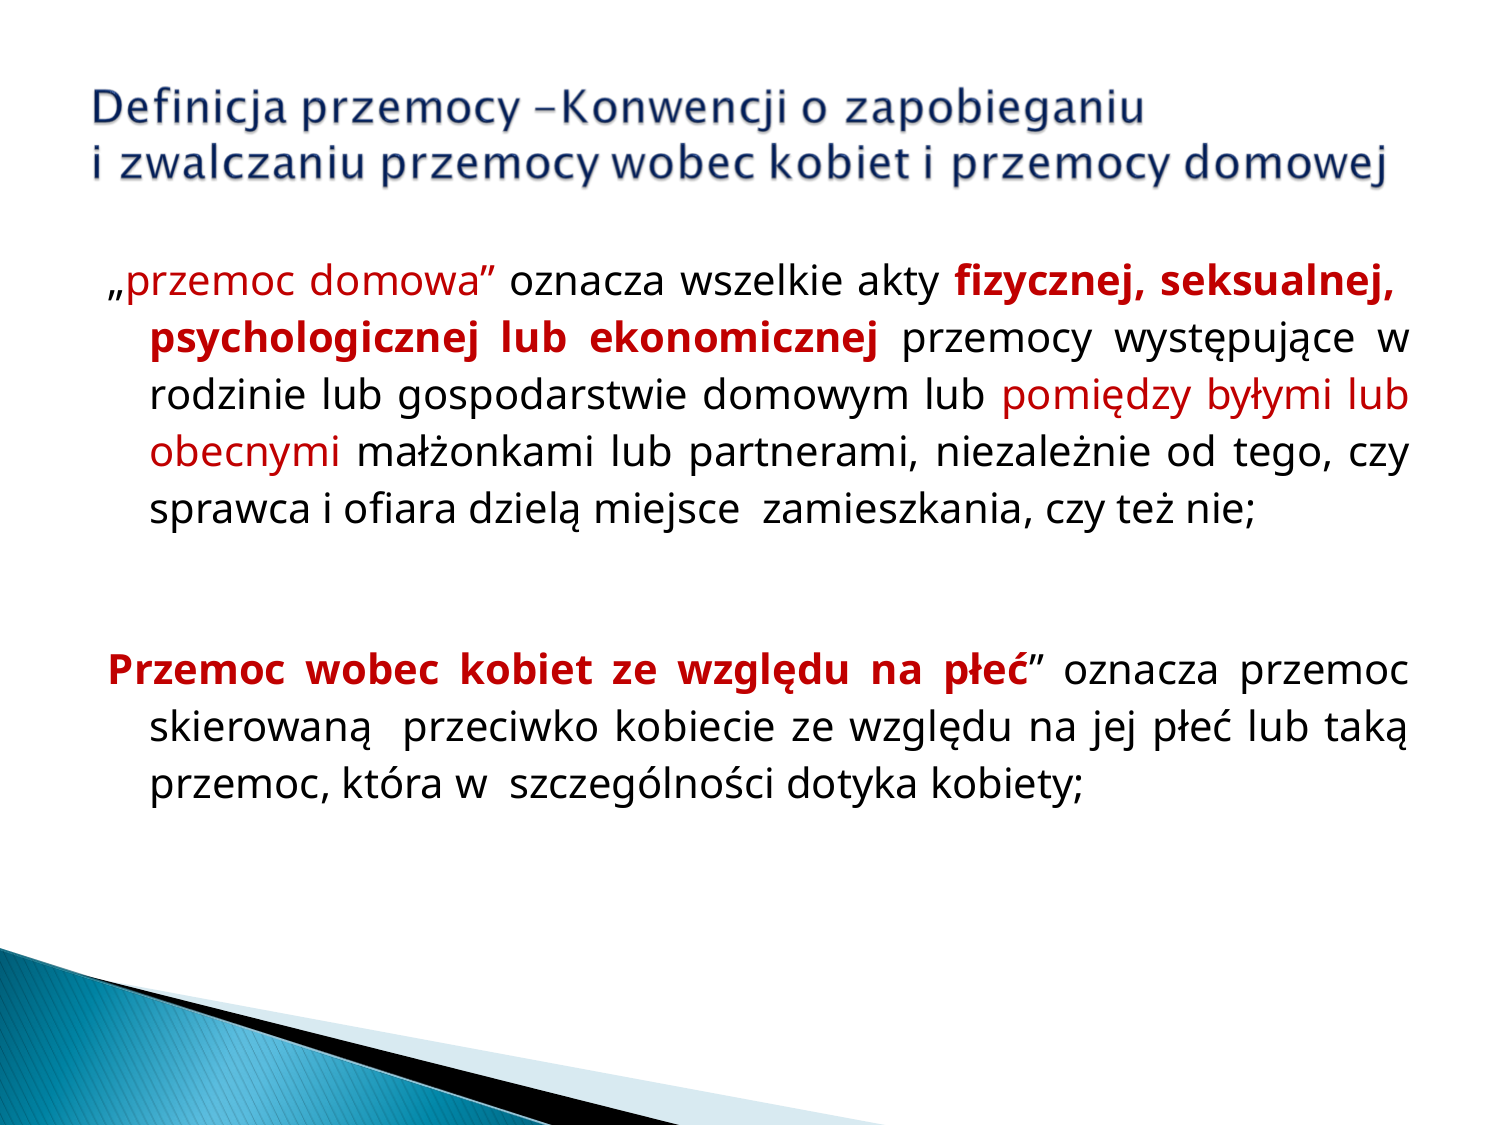

# „przemoc domowa” oznacza wszelkie akty fizycznej, seksualnej, psychologicznej lub ekonomicznej przemocy występujące w rodzinie lub gospodarstwie domowym lub pomiędzy byłymi lub obecnymi małżonkami lub partnerami, niezależnie od tego, czy sprawca i ofiara dzielą miejsce zamieszkania, czy też nie;
Przemoc wobec kobiet ze względu na płeć” oznacza przemoc skierowaną przeciwko kobiecie ze względu na jej płeć lub taką przemoc, która w szczególności dotyka kobiety;